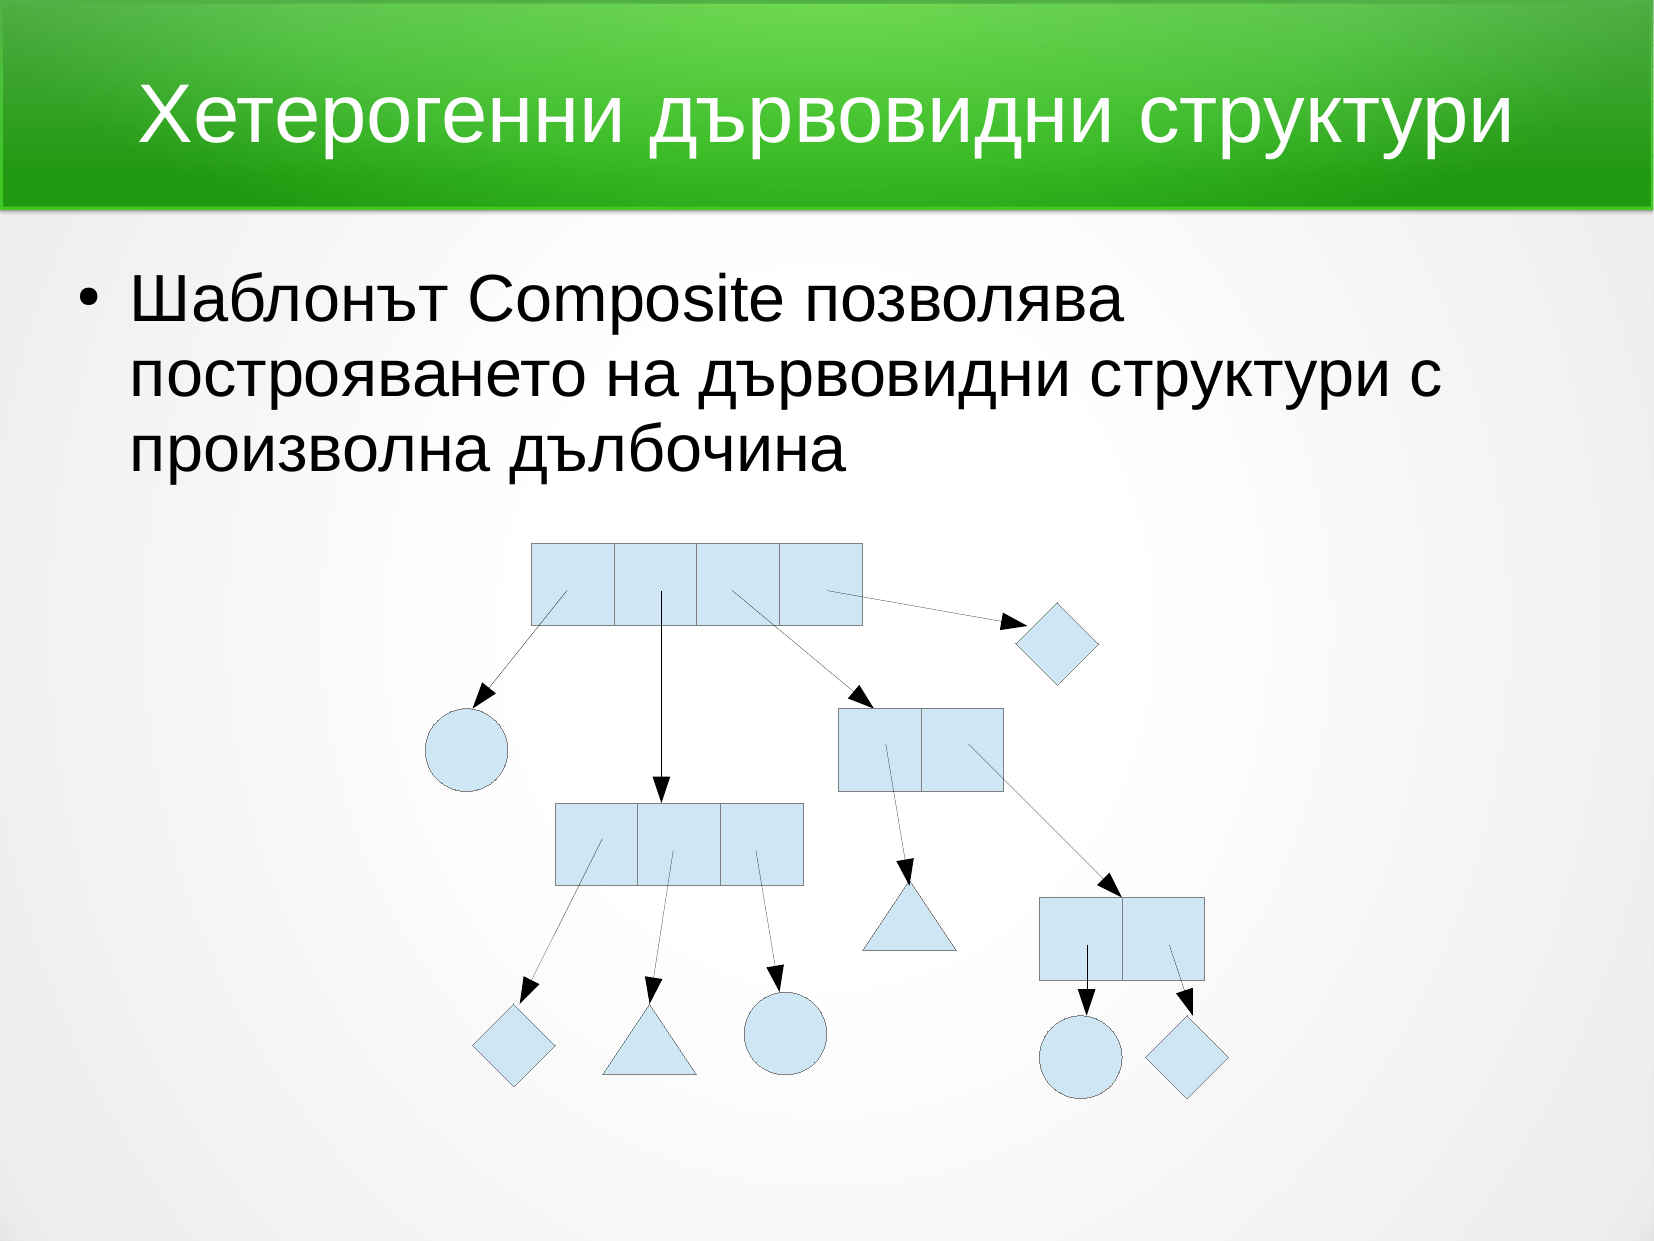

# Хетерогенни дървовидни структури
Шаблонът Composite позволява построяването на дървовидни структури с произволна дълбочина